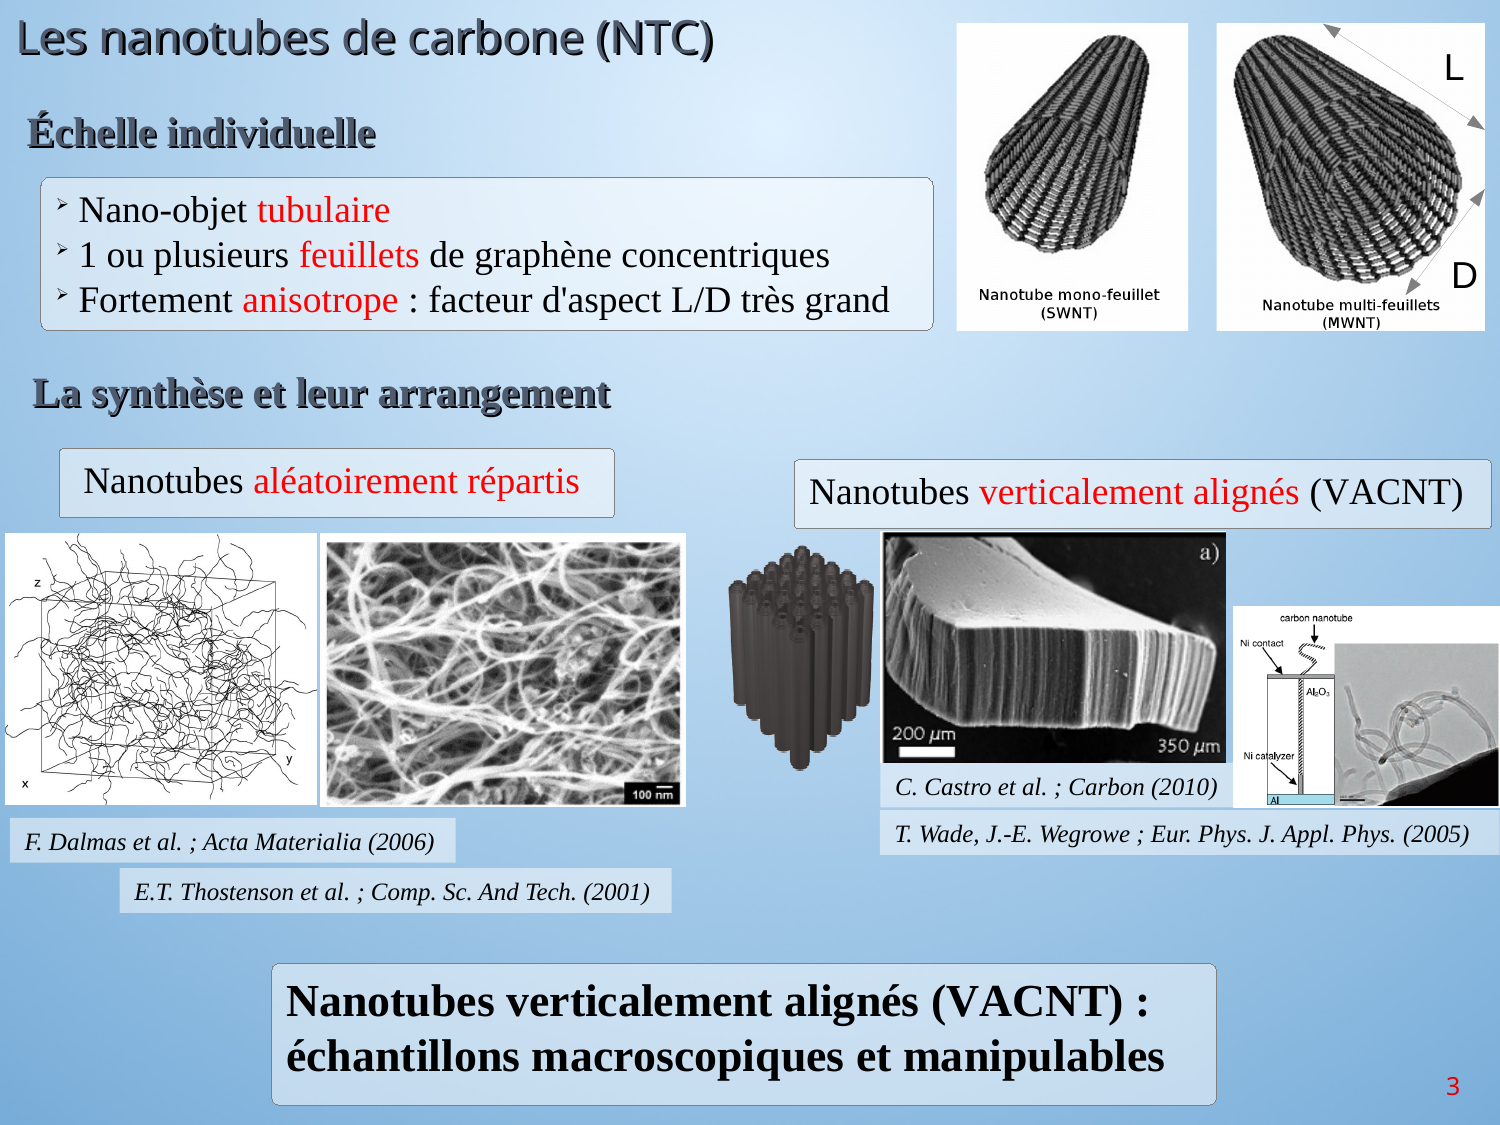

# Les nanotubes de carbone (NTC)
L
Échelle individuelle
 Nano-objet tubulaire
 1 ou plusieurs feuillets de graphène concentriques
 Fortement anisotrope : facteur d'aspect L/D très grand
D
La synthèse et leur arrangement
 Nanotubes aléatoirement répartis
Nanotubes verticalement alignés (VACNT)
C. Castro et al. ; Carbon (2010)
T. Wade, J.-E. Wegrowe ; Eur. Phys. J. Appl. Phys. (2005)
F. Dalmas et al. ; Acta Materialia (2006)
E.T. Thostenson et al. ; Comp. Sc. And Tech. (2001)
Nanotubes verticalement alignés (VACNT) :
échantillons macroscopiques et manipulables